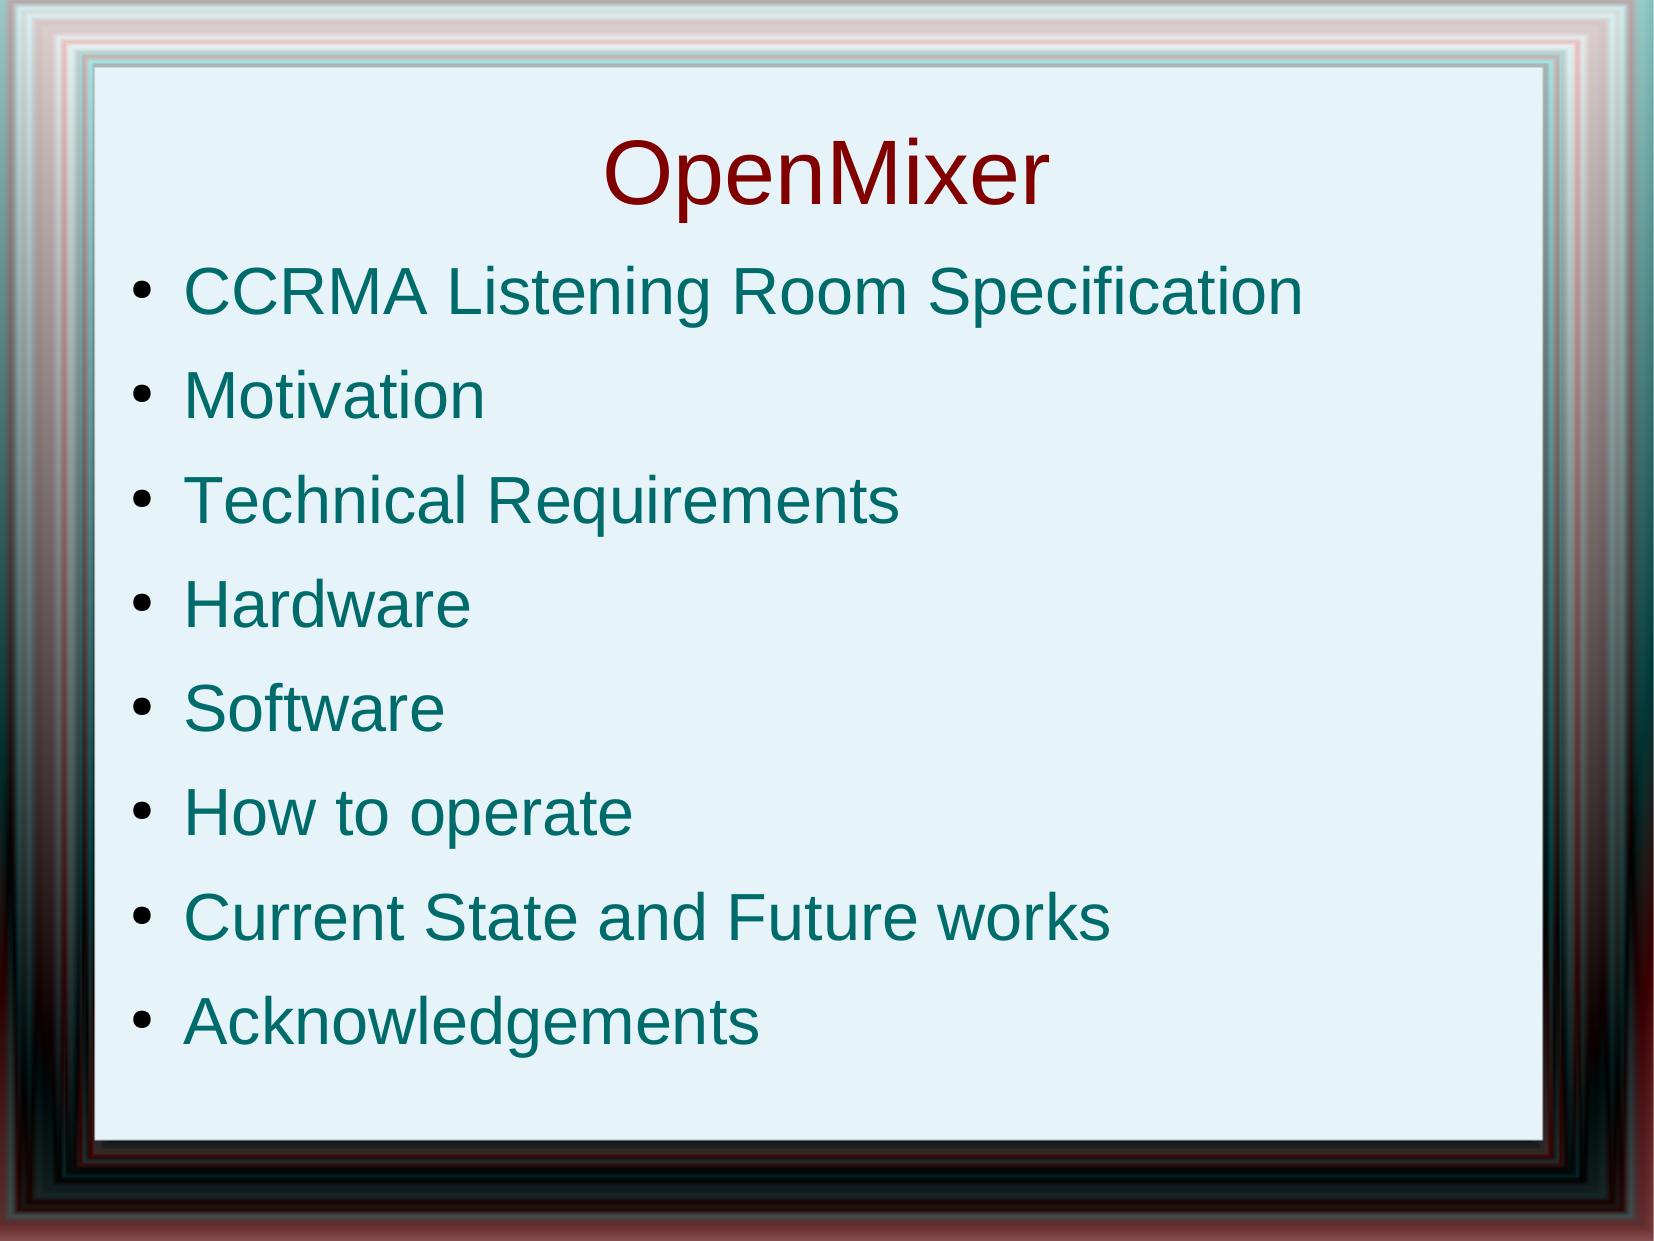

# OpenMixer
CCRMA Listening Room Specification
Motivation
Technical Requirements
Hardware
Software
How to operate
Current State and Future works
Acknowledgements